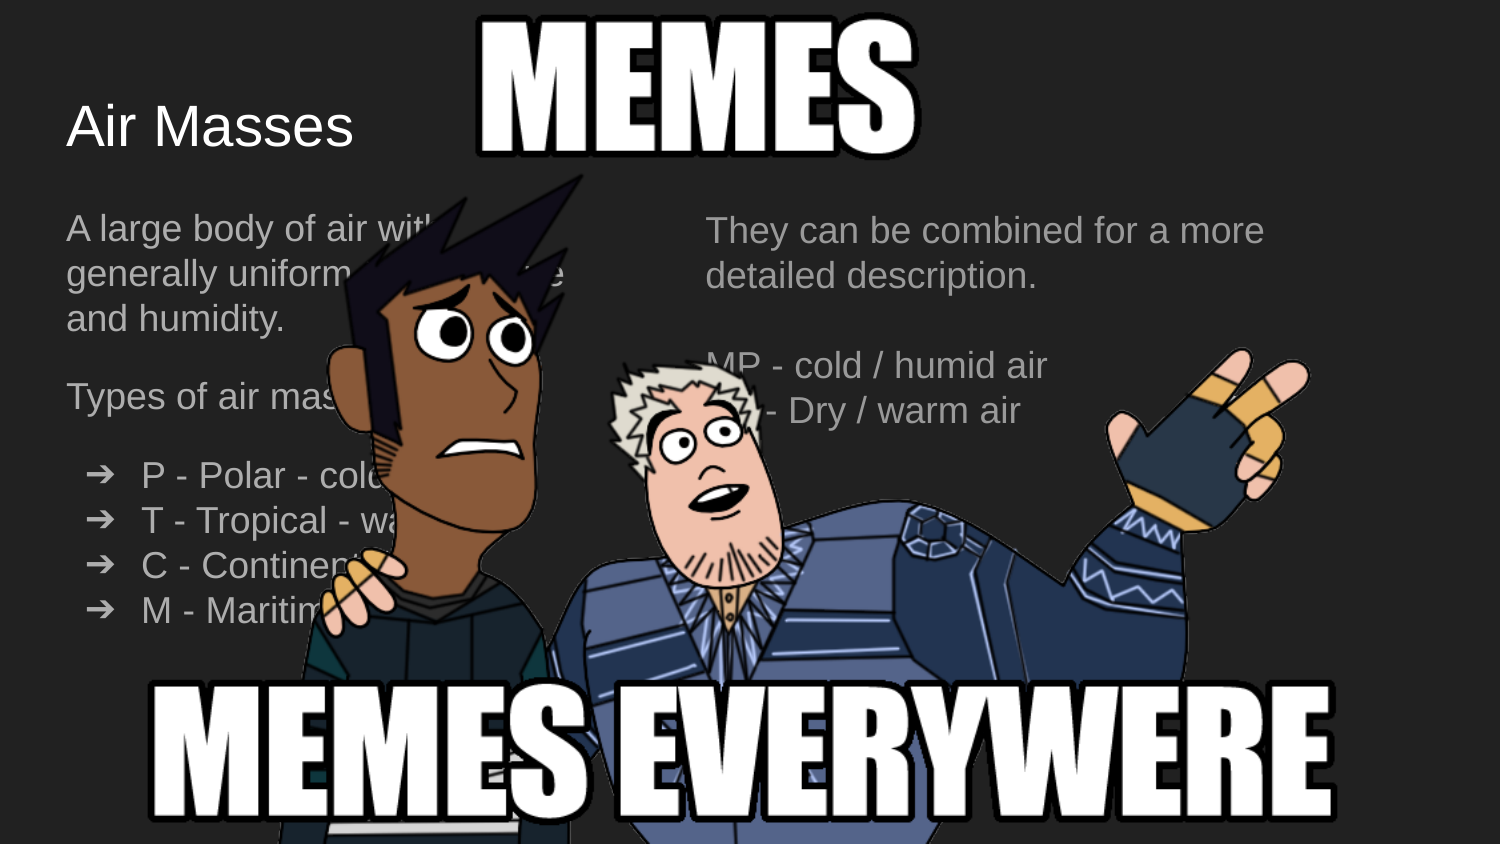

# Air Masses
A large body of air with generally uniform temperature and humidity.
Types of air masses:
P - Polar - cold
T - Tropical - warm
C - Continental - dry
M - Maritime - humid
They can be combined for a more detailed description.
MP - cold / humid air
CT - Dry / warm air